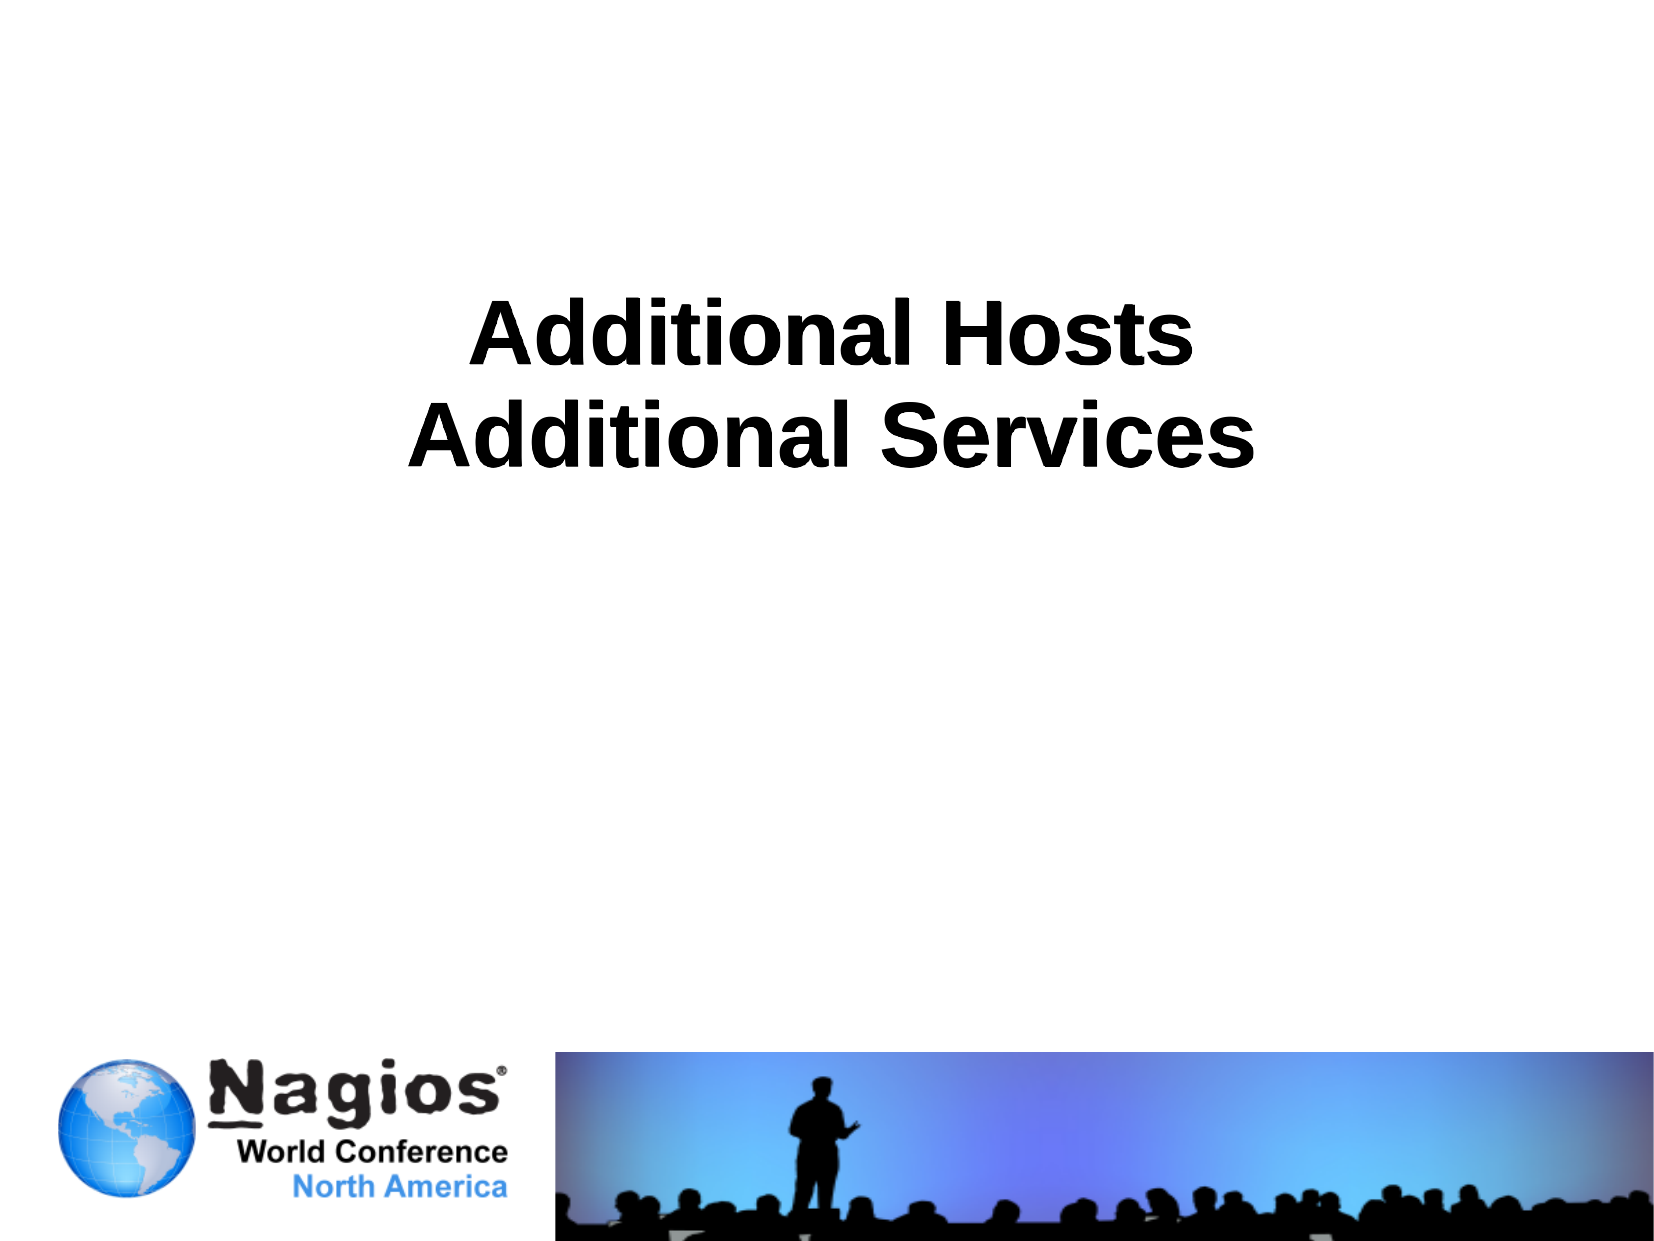

# Additional Hosts Additional Services
2011
Nagios World Conference
42